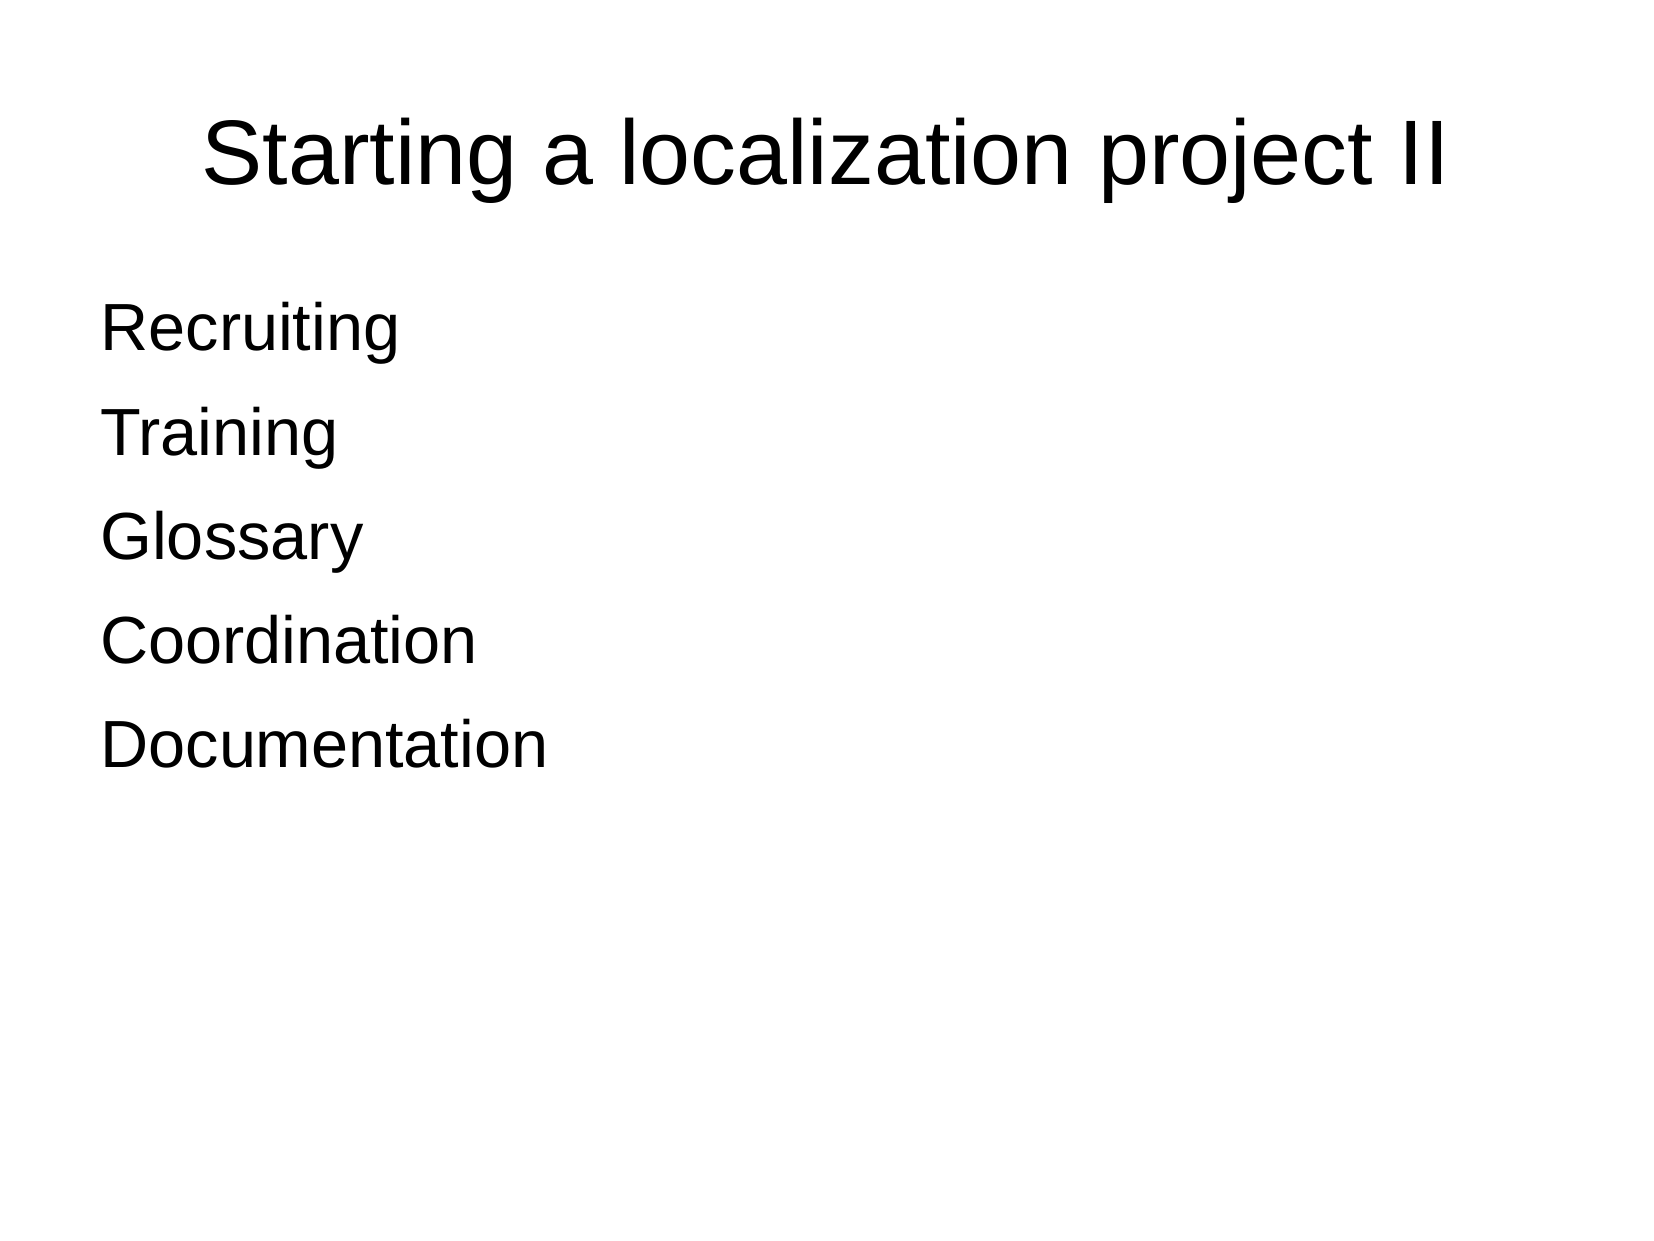

# Starting a localization project II
Recruiting
Training
Glossary
Coordination
Documentation